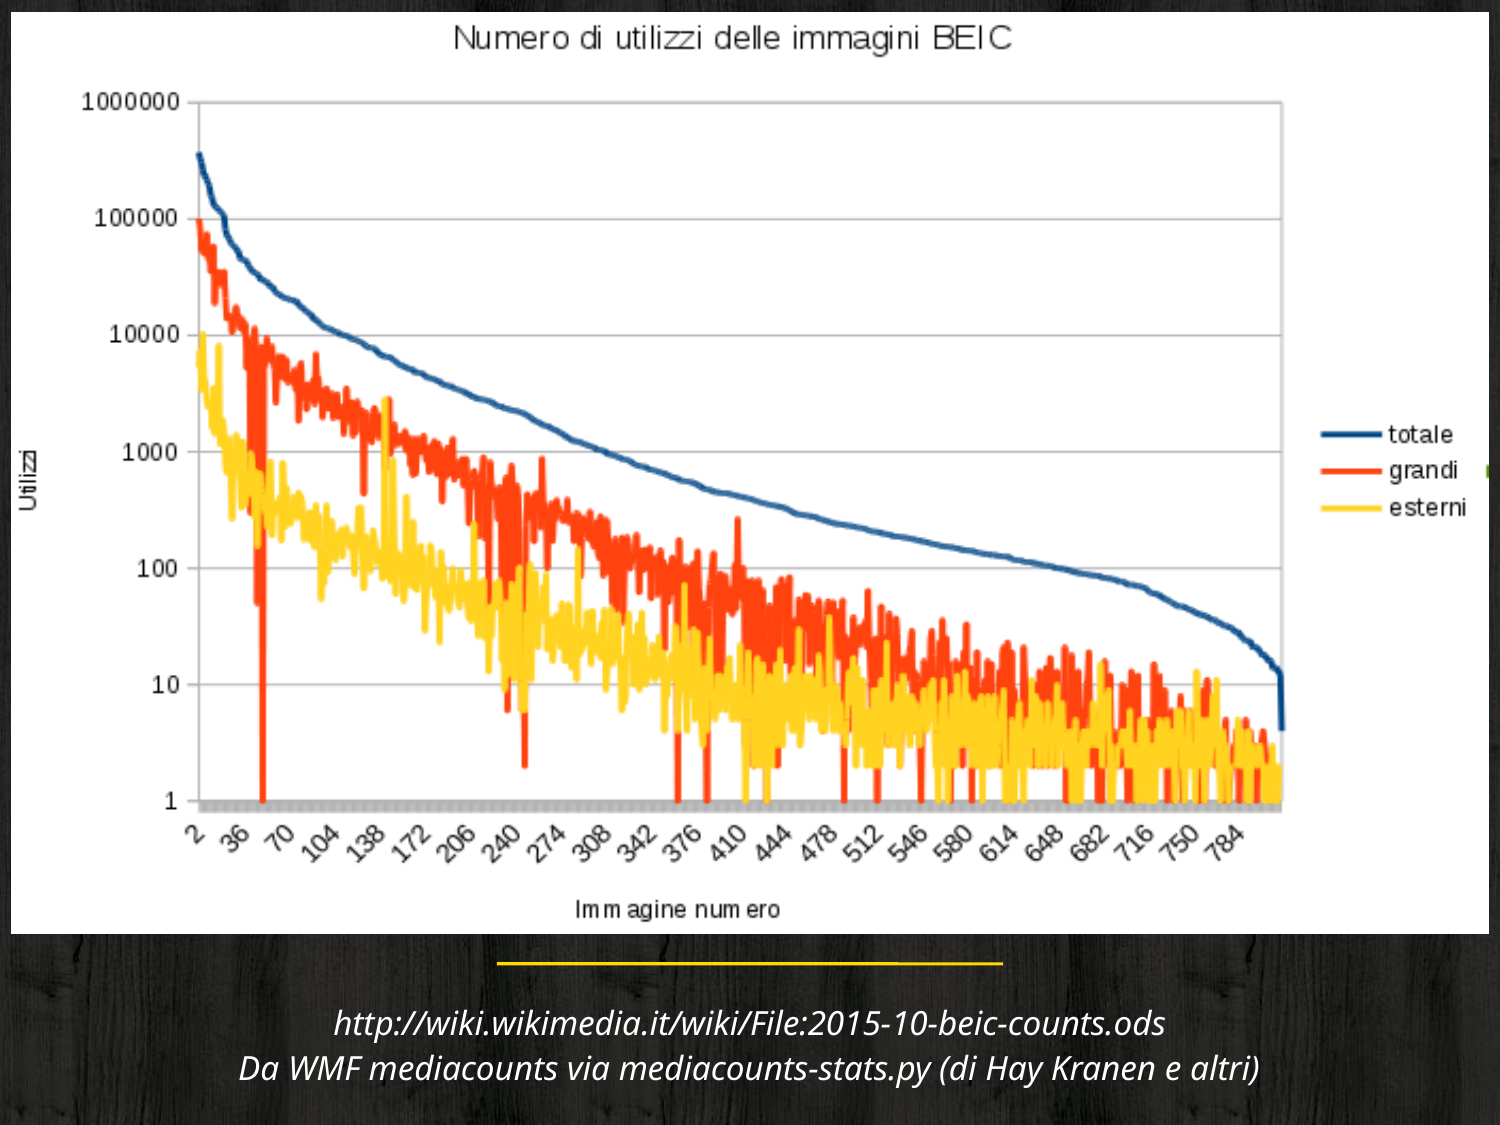

# http://wiki.wikimedia.it/wiki/File:2015-10-beic-counts.ods
Da WMF mediacounts via mediacounts-stats.py (di Hay Kranen e altri)